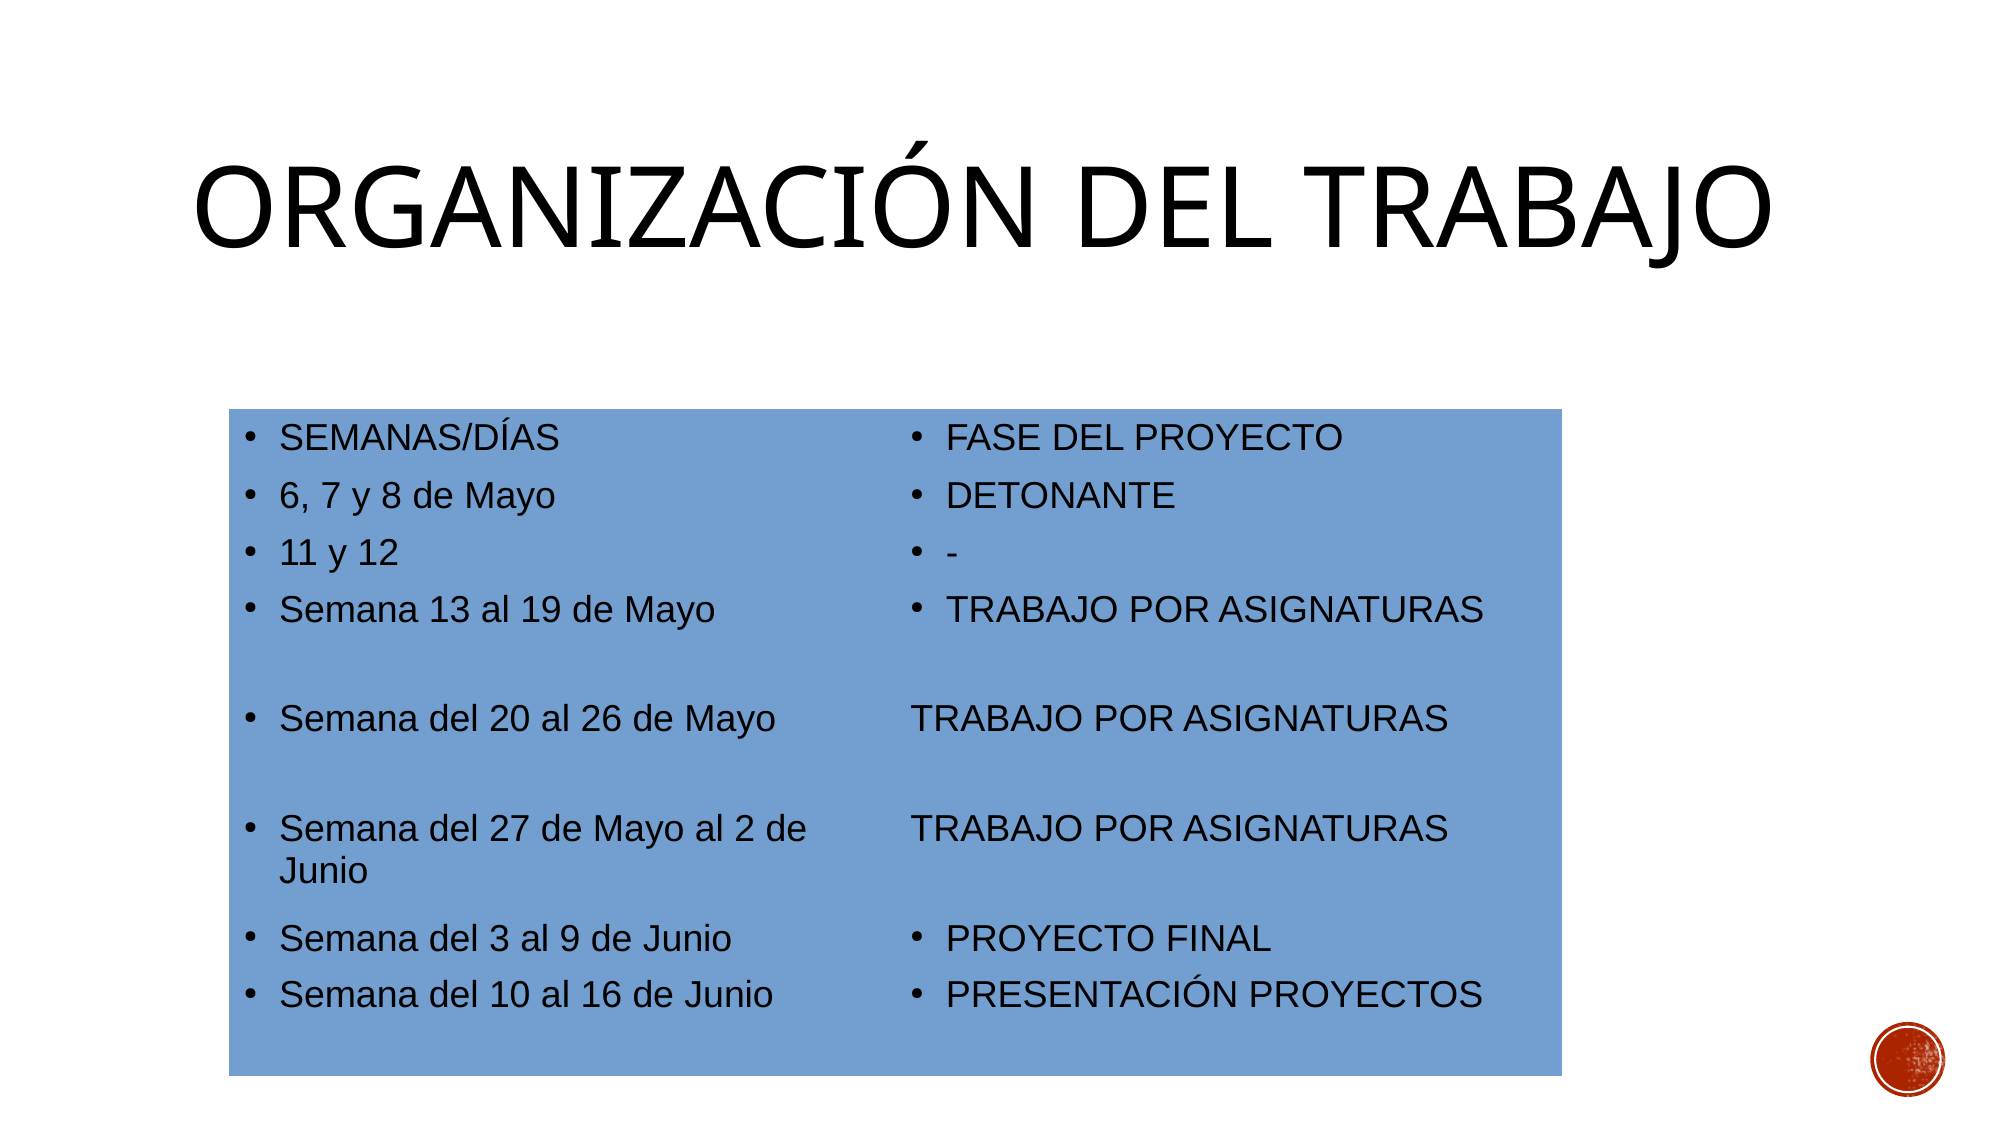

# ORGANIZACIÓN DEL TRABAJO
| SEMANAS/DÍAS | FASE DEL PROYECTO |
| --- | --- |
| 6, 7 y 8 de Mayo | DETONANTE |
| 11 y 12 | - |
| Semana 13 al 19 de Mayo | TRABAJO POR ASIGNATURAS |
| Semana del 20 al 26 de Mayo | TRABAJO POR ASIGNATURAS |
| Semana del 27 de Mayo al 2 de Junio | TRABAJO POR ASIGNATURAS |
| Semana del 3 al 9 de Junio | PROYECTO FINAL |
| Semana del 10 al 16 de Junio | PRESENTACIÓN PROYECTOS |